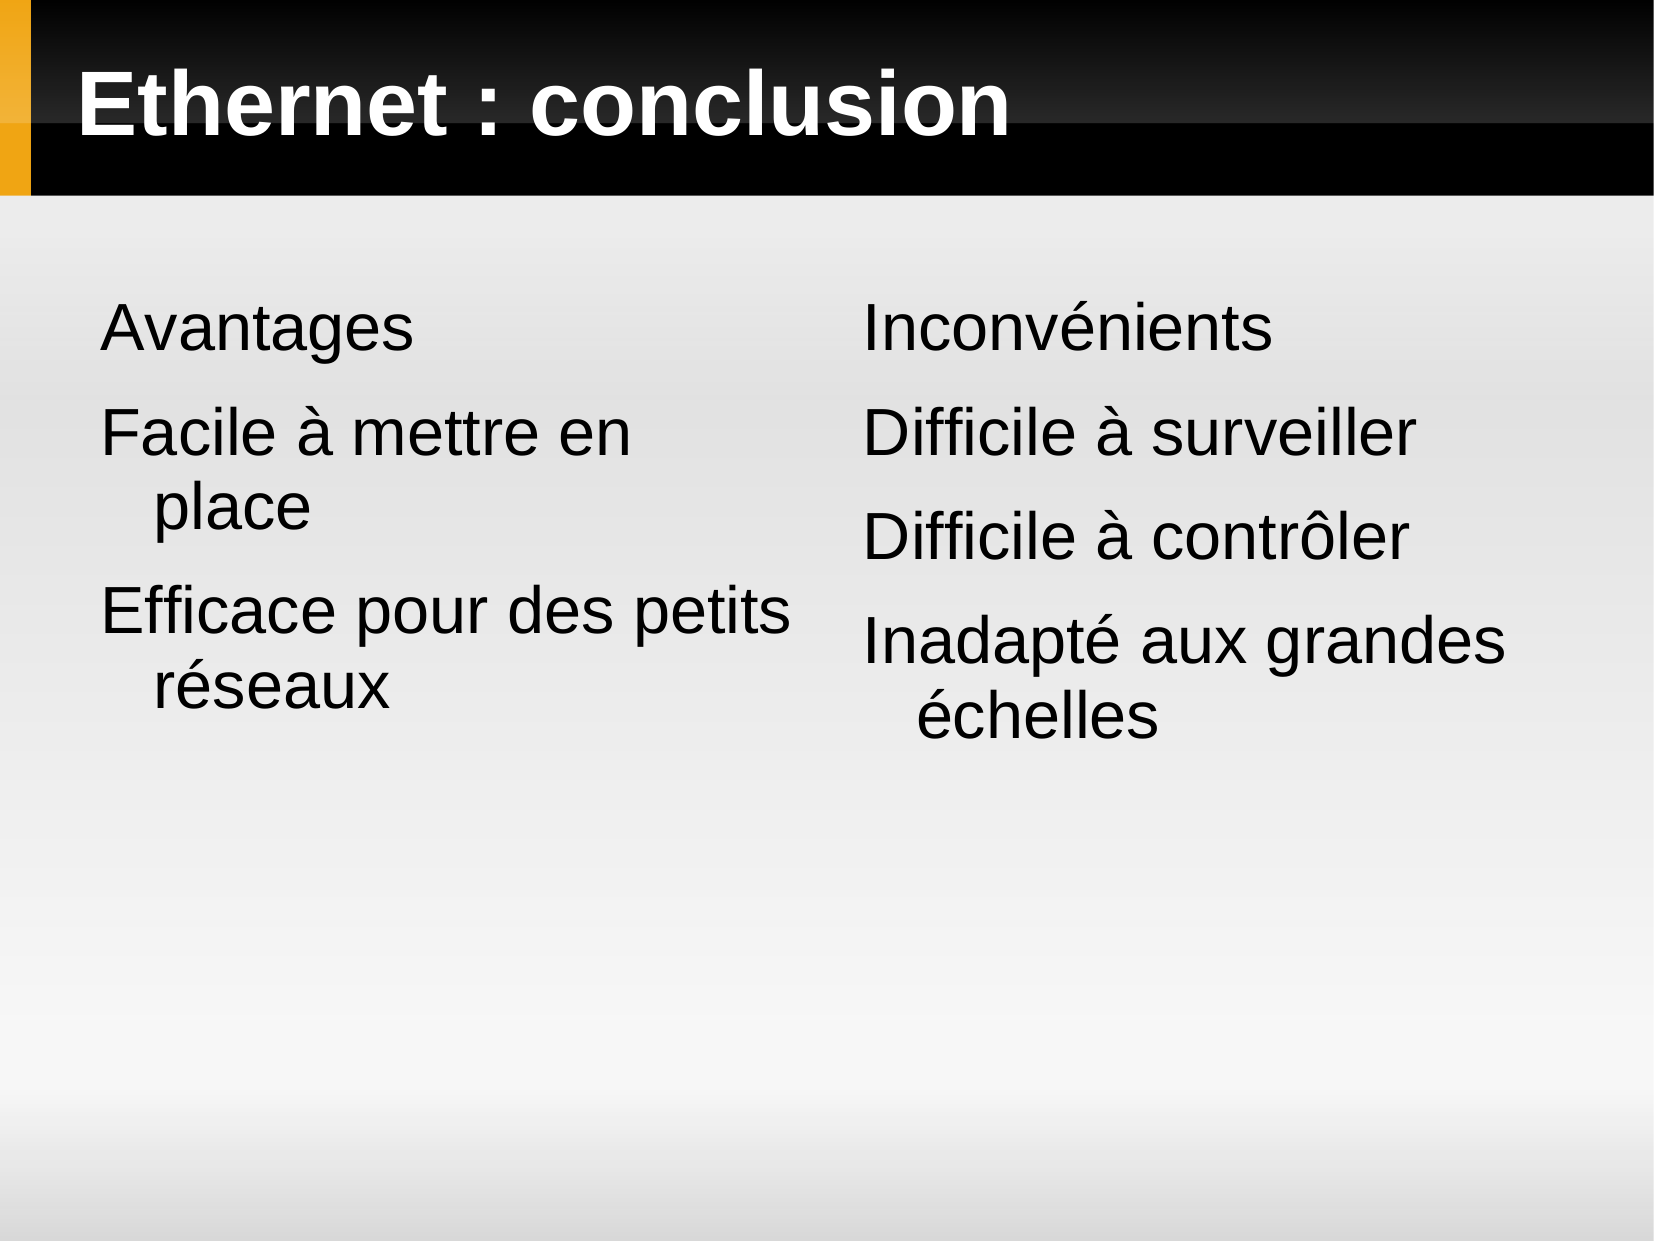

# Ethernet : conclusion
Avantages
Facile à mettre en place
Efficace pour des petits réseaux
Inconvénients
Difficile à surveiller
Difficile à contrôler
Inadapté aux grandes échelles